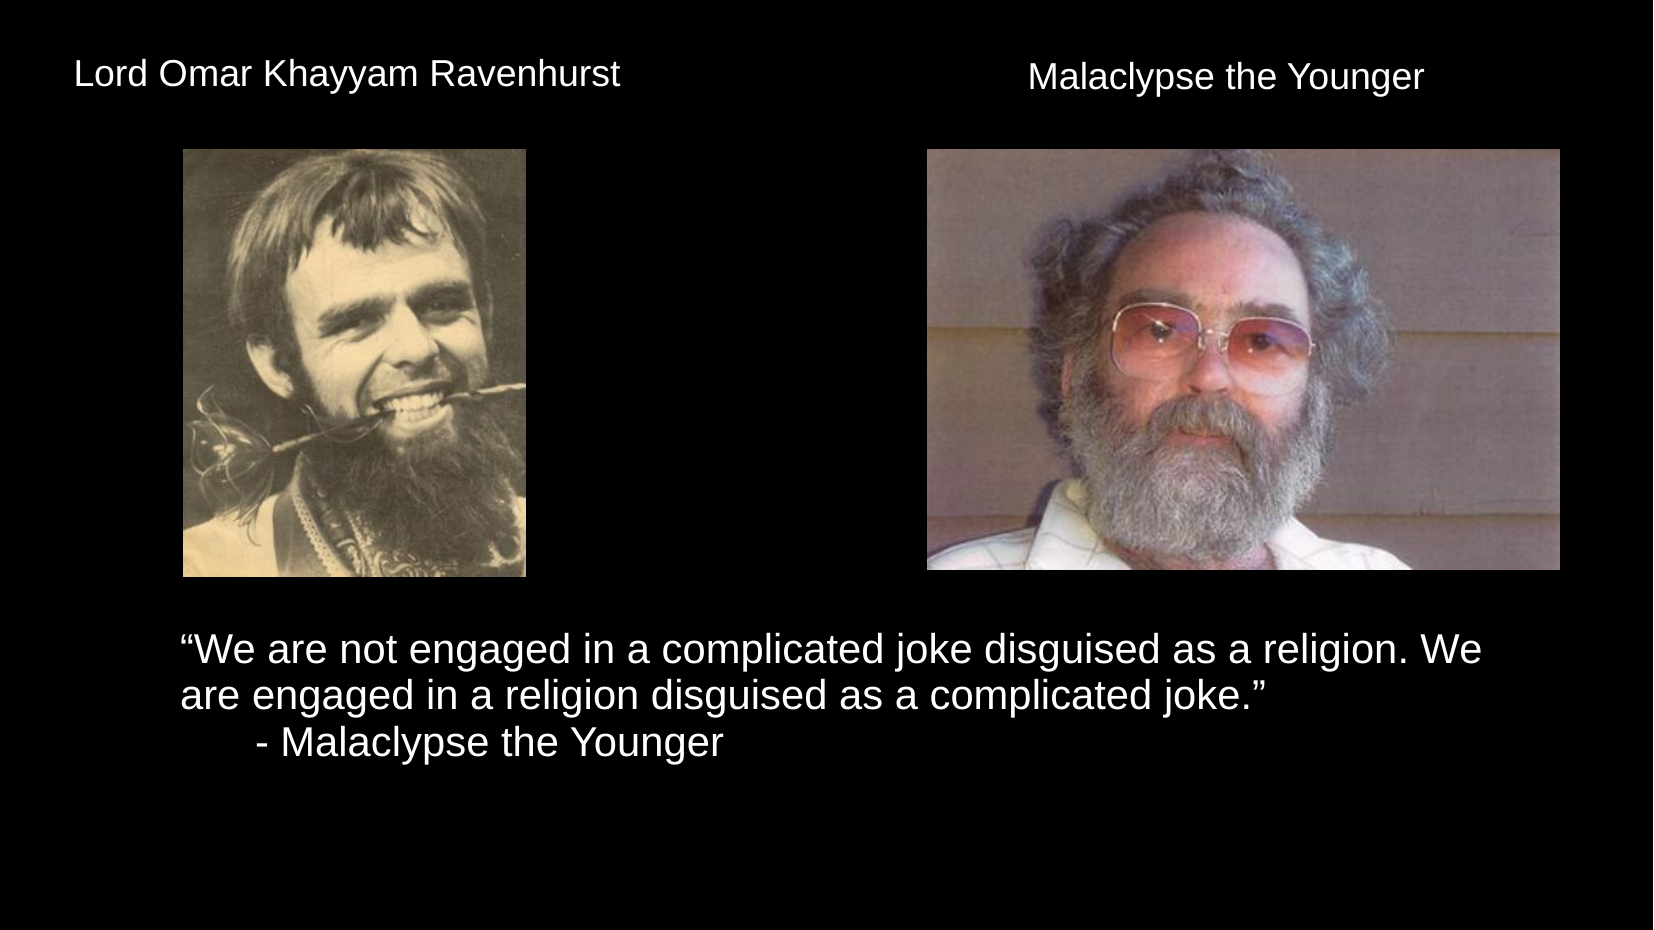

Lord Omar Khayyam Ravenhurst
Malaclypse the Younger
# “We are not engaged in a complicated joke disguised as a religion. We are engaged in a religion disguised as a complicated joke.” - Malaclypse the Younger